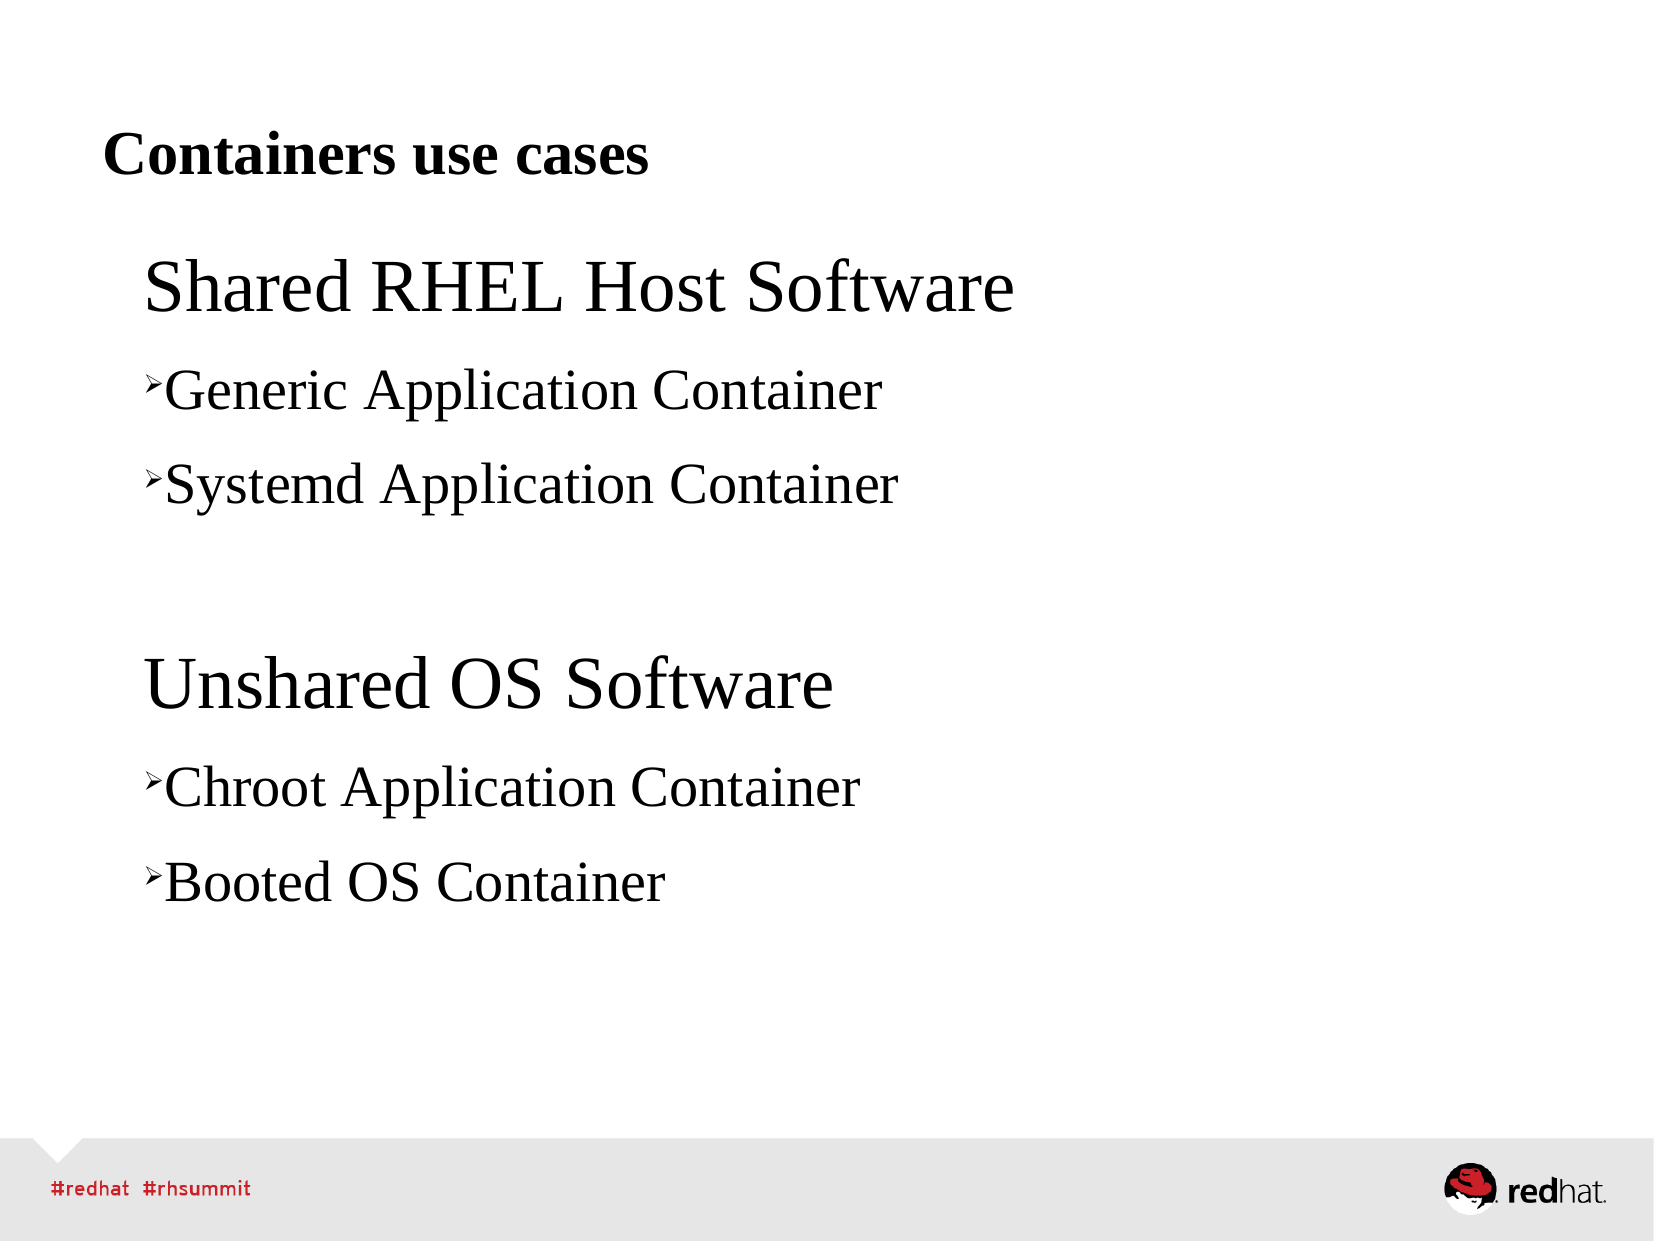

# Containers use cases
Shared RHEL Host Software
Generic Application Container
Systemd Application Container
Unshared OS Software
Chroot Application Container
Booted OS Container